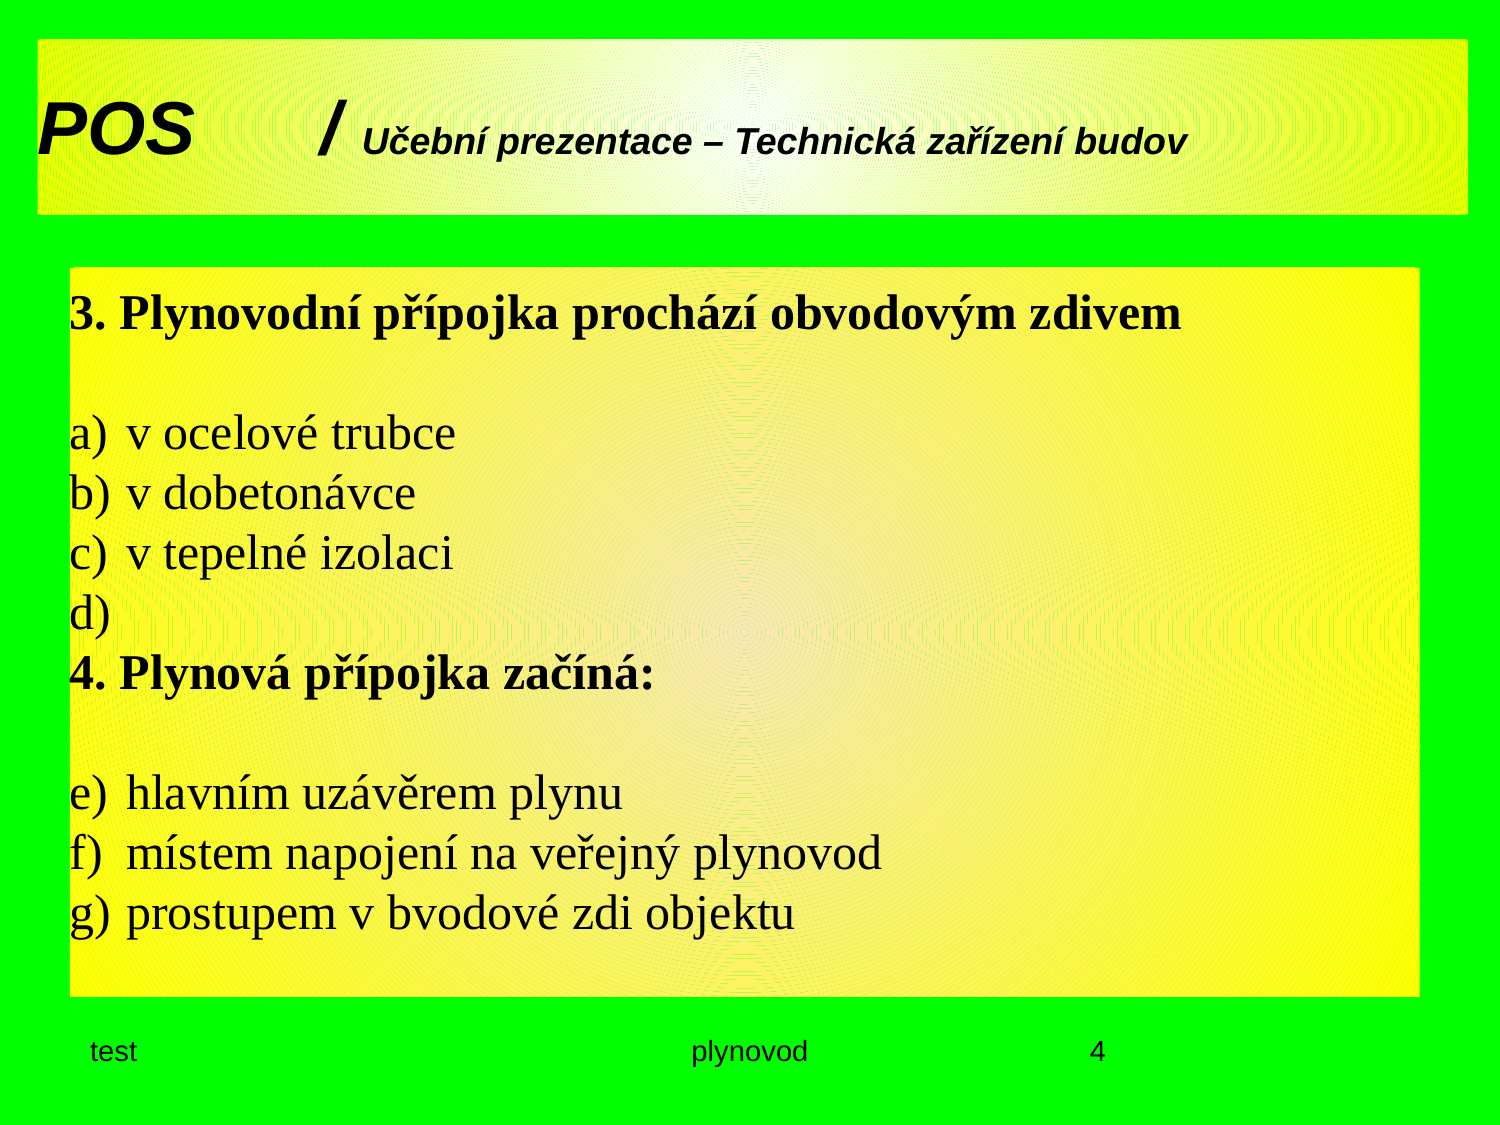

POS / Učební prezentace – Technická zařízení budov
3. Plynovodní přípojka prochází obvodovým zdivem
v ocelové trubce
v dobetonávce
v tepelné izolaci
4. Plynová přípojka začíná:
hlavním uzávěrem plynu
místem napojení na veřejný plynovod
prostupem v bvodové zdi objektu
test
plynovod